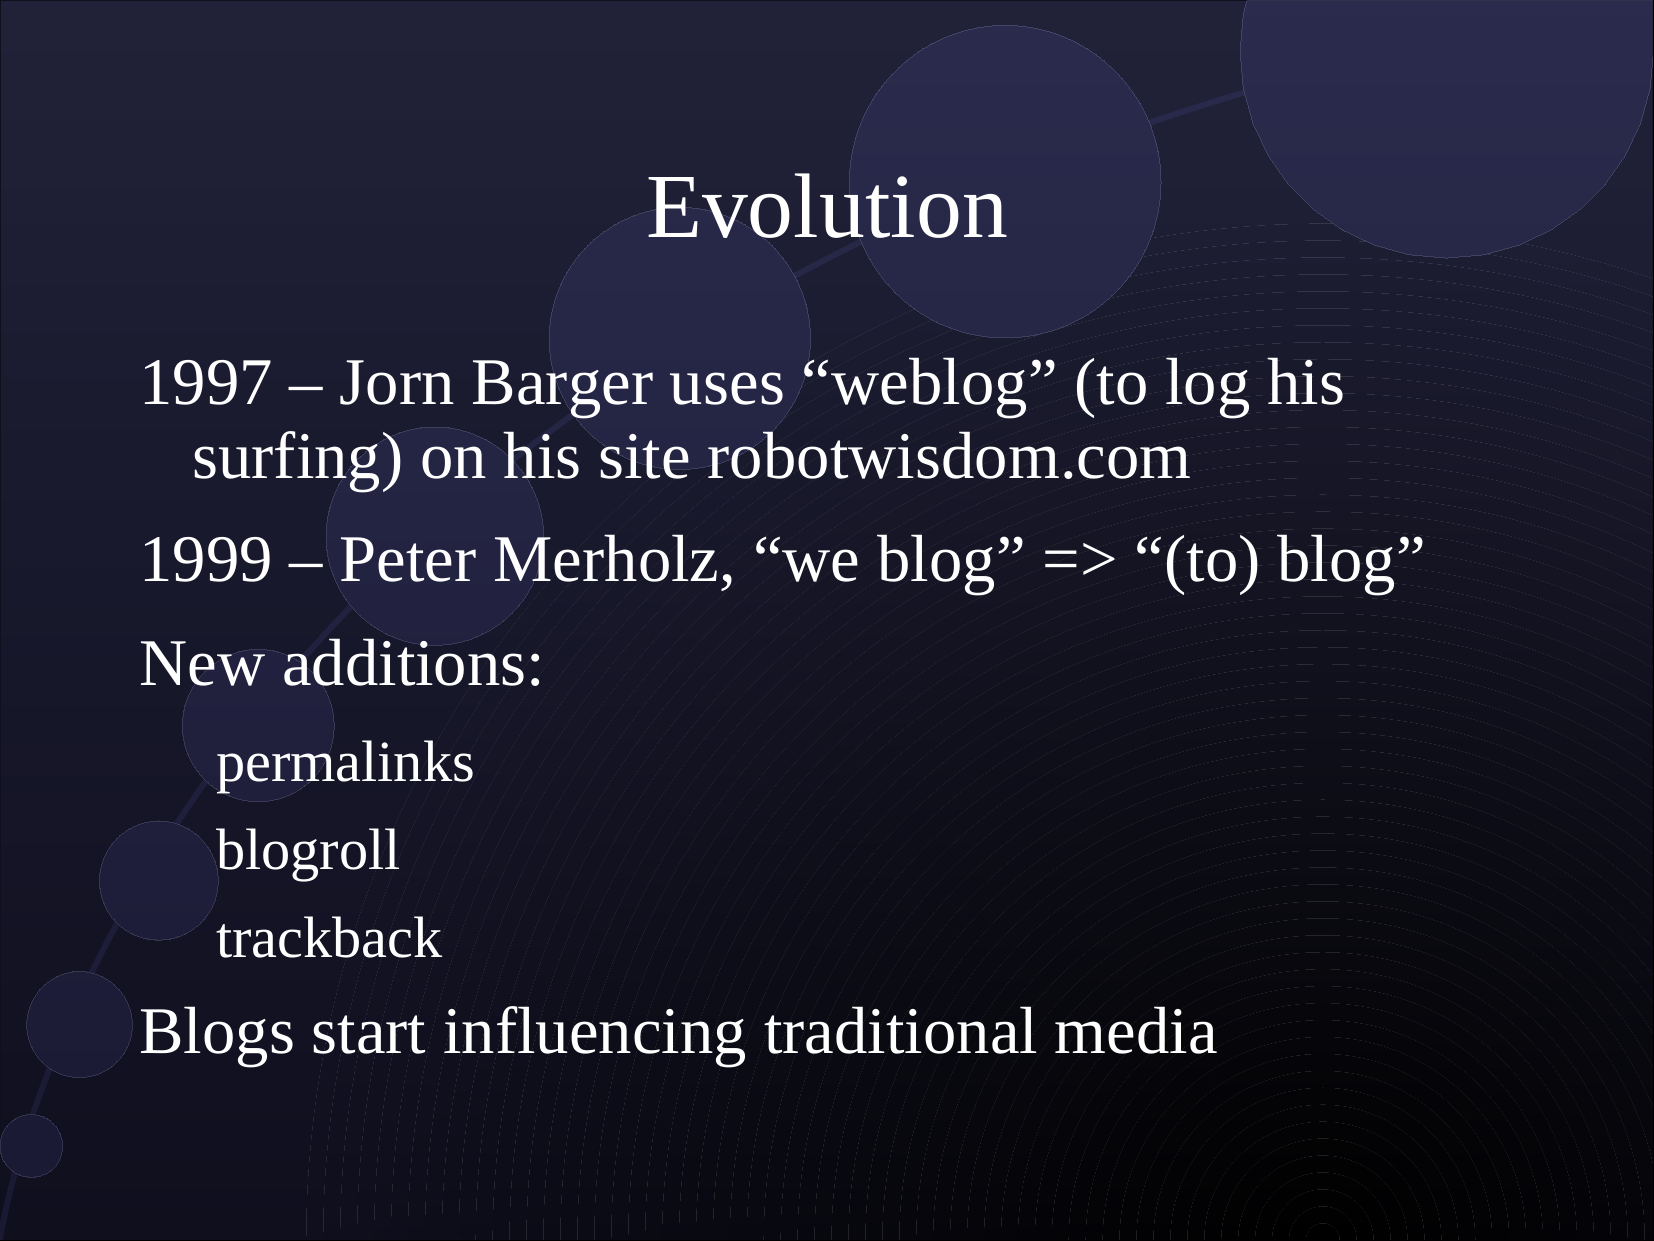

# Evolution
1997 – Jorn Barger uses “weblog” (to log his surfing) on his site robotwisdom.com
1999 – Peter Merholz, “we blog” => “(to) blog”
New additions:
permalinks
blogroll
trackback
Blogs start influencing traditional media